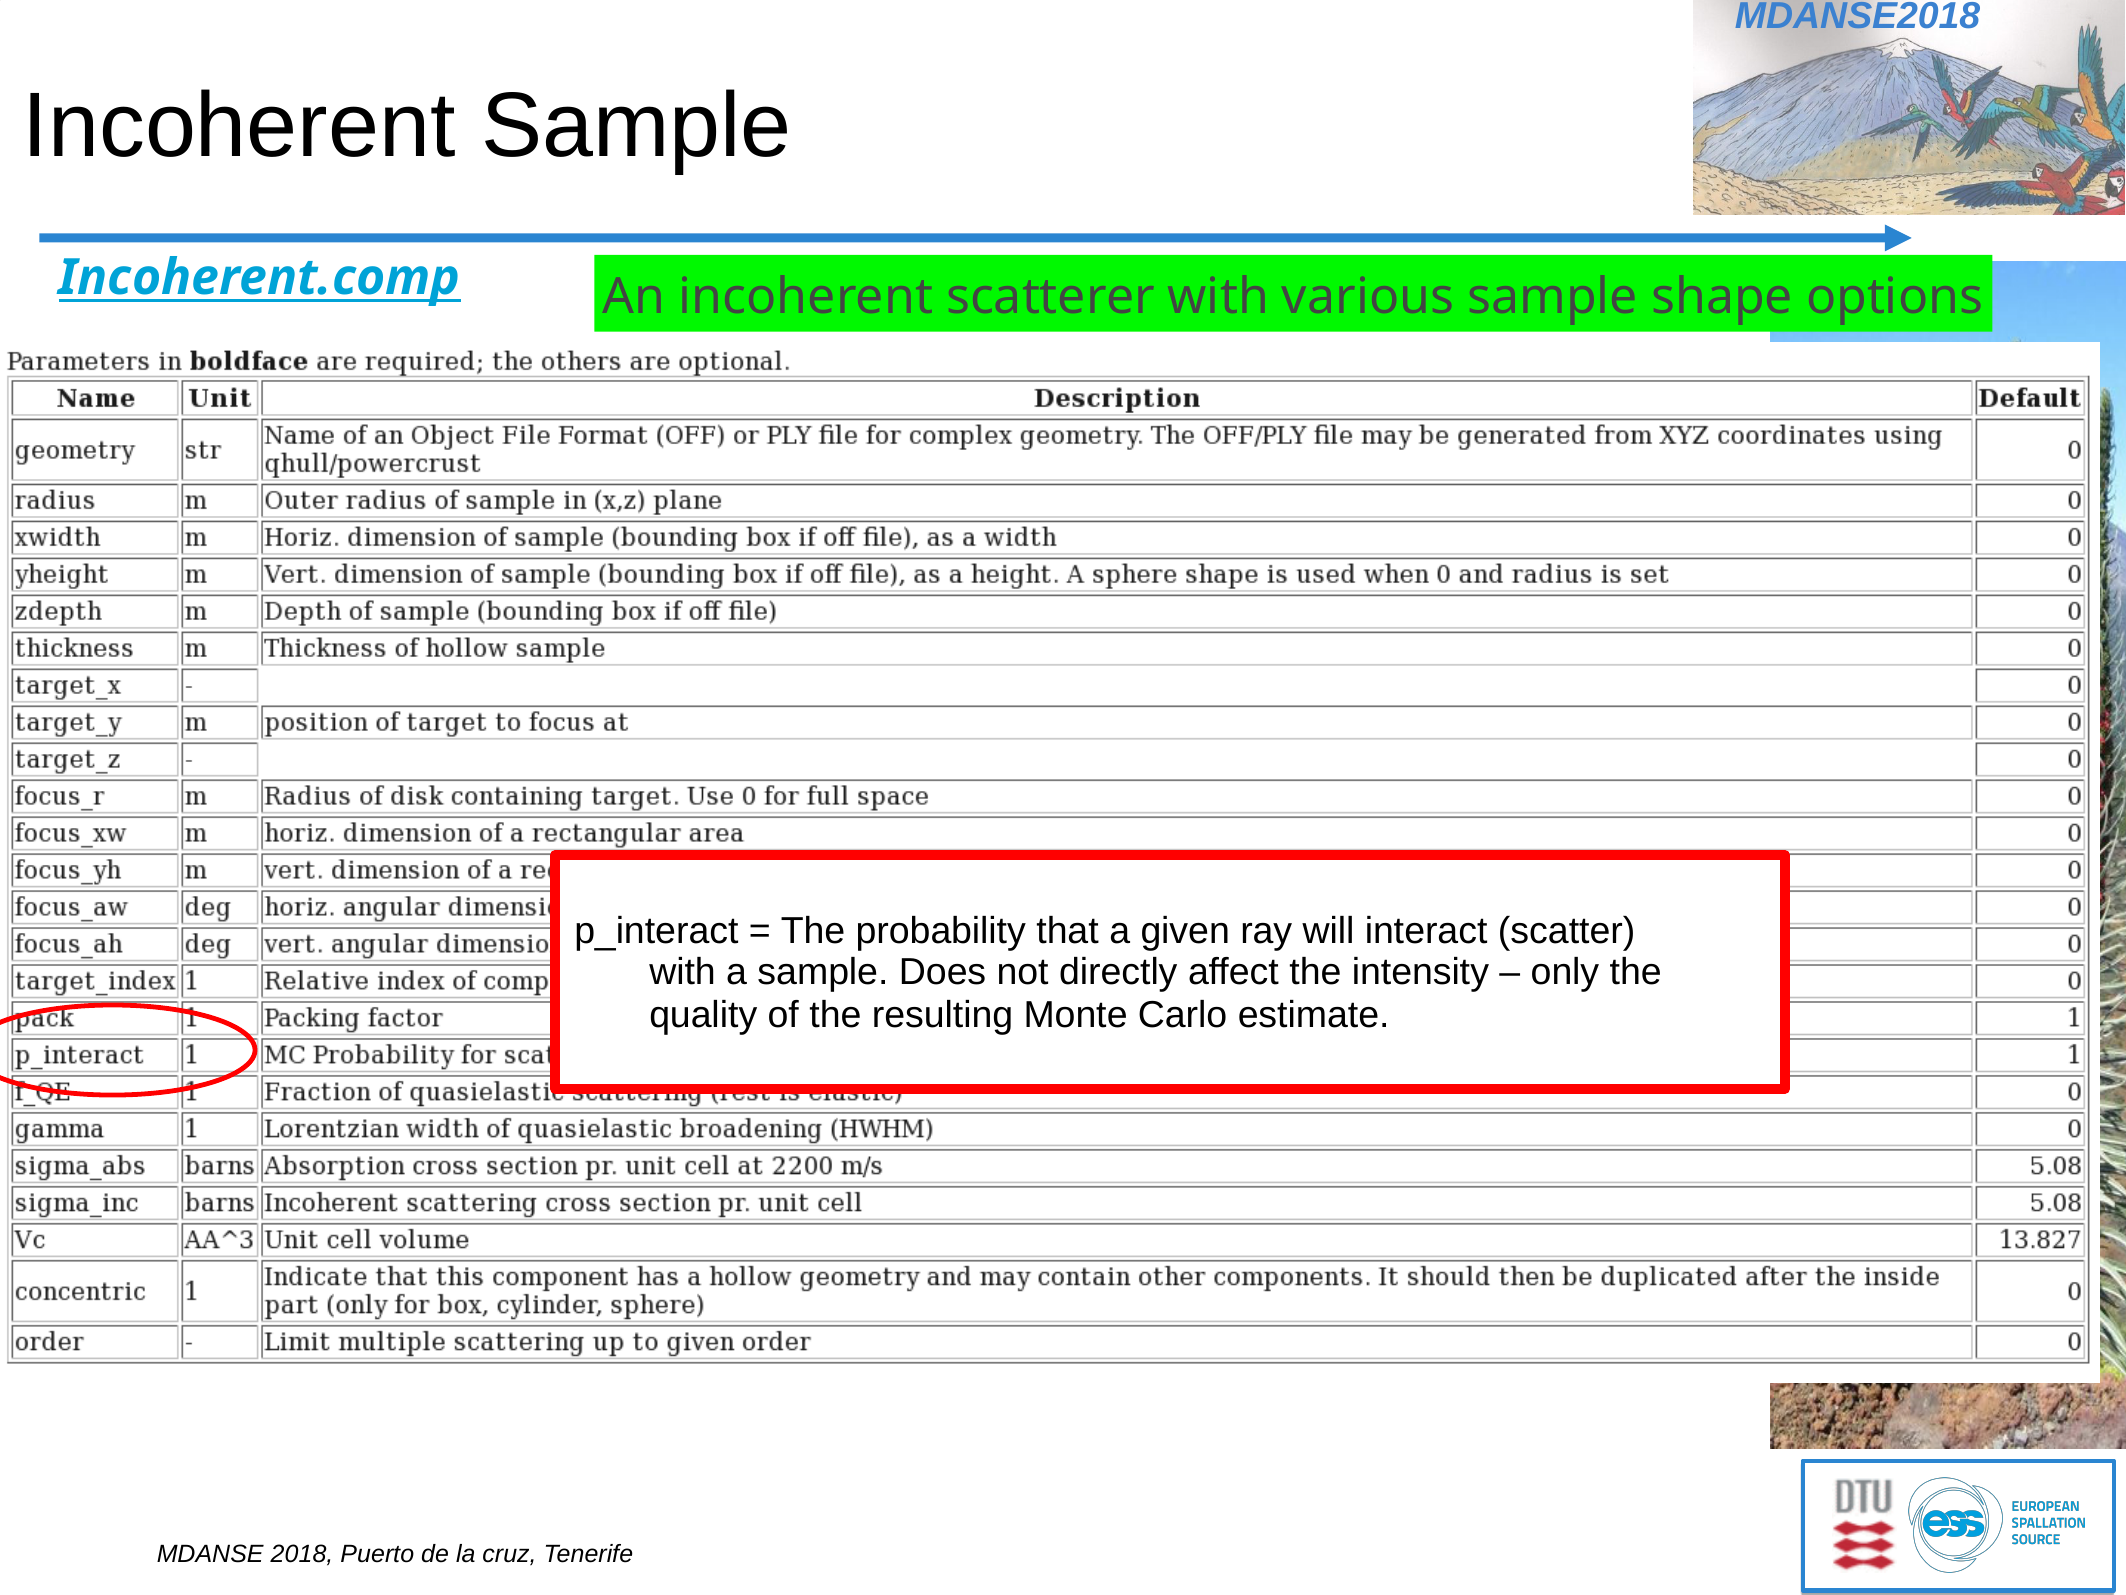

# Incoherent Sample
Incoherent.comp
An incoherent scatterer with various sample shape options
p_interact = The probability that a given ray will interact (scatter)
	with a sample. Does not directly affect the intensity – only the 		quality of the resulting Monte Carlo estimate.